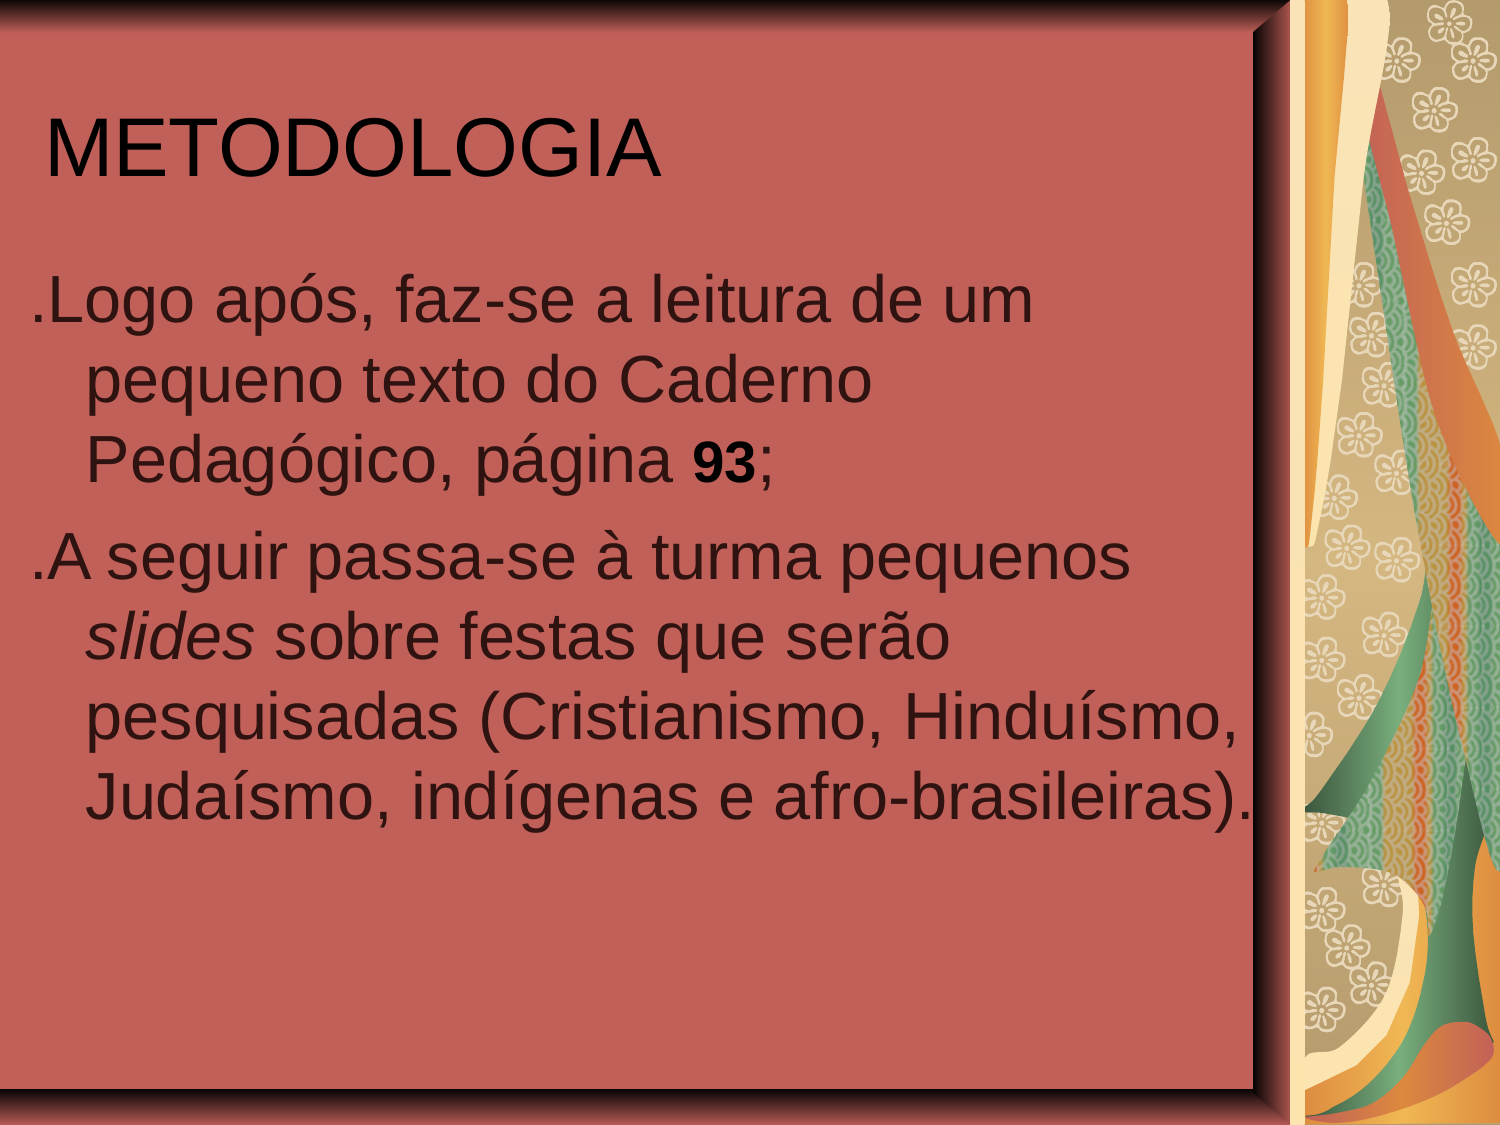

# METODOLOGIA
.Logo após, faz-se a leitura de um pequeno texto do Caderno Pedagógico, página 93;
.A seguir passa-se à turma pequenos slides sobre festas que serão pesquisadas (Cristianismo, Hinduísmo, Judaísmo, indígenas e afro-brasileiras).